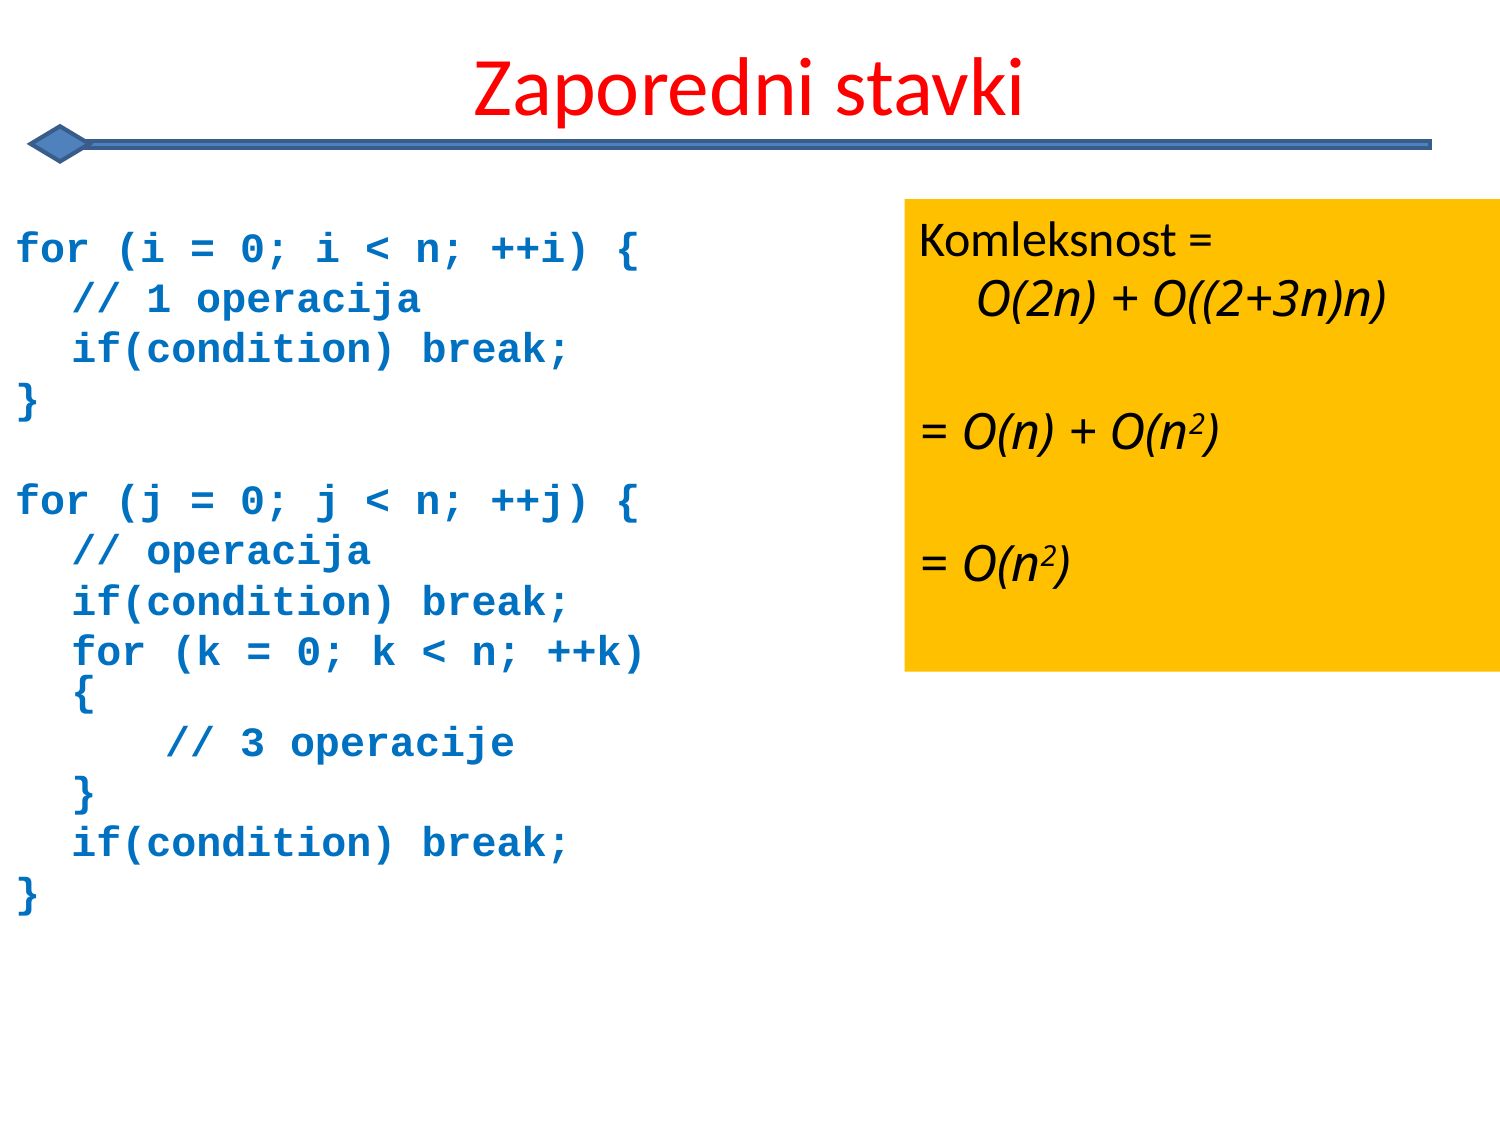

# Zaporedni stavki
Komleksnost =
O(2n) + O((2+3n)n)
= O(n) + O(n2)
= O(n2)
for (i = 0; i < n; ++i) {
	// 1 operacija
	if(condition) break;
}
for (j = 0; j < n; ++j) {
	// operacija
	if(condition) break;
	for (k = 0; k < n; ++k) {
		// 3 operacije
	}
	if(condition) break;
}